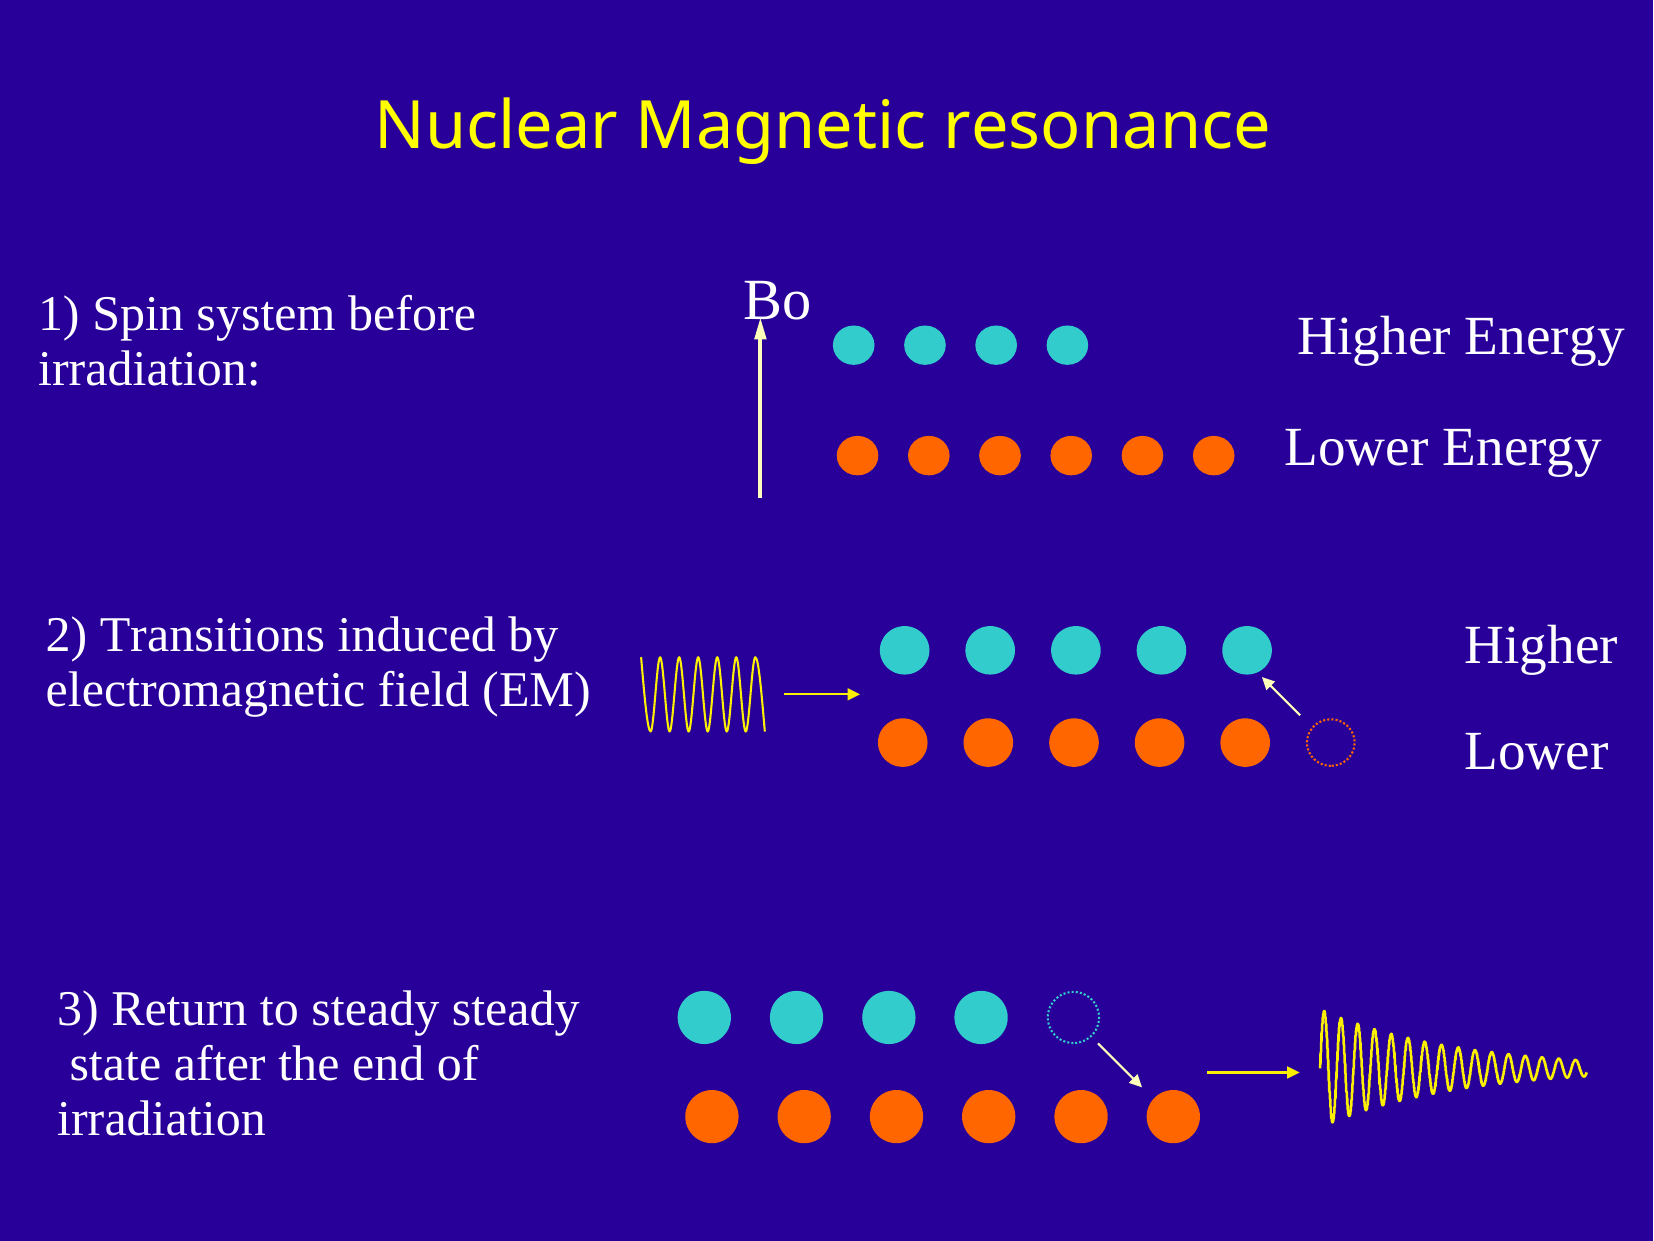

# Nuclear Magnetic resonance
Bo
1) Spin system before irradiation:
Higher Energy
Lower Energy
Higher
2) Transitions induced by
electromagnetic field (EM)
Lower
3) Return to steady steady
 state after the end of irradiation